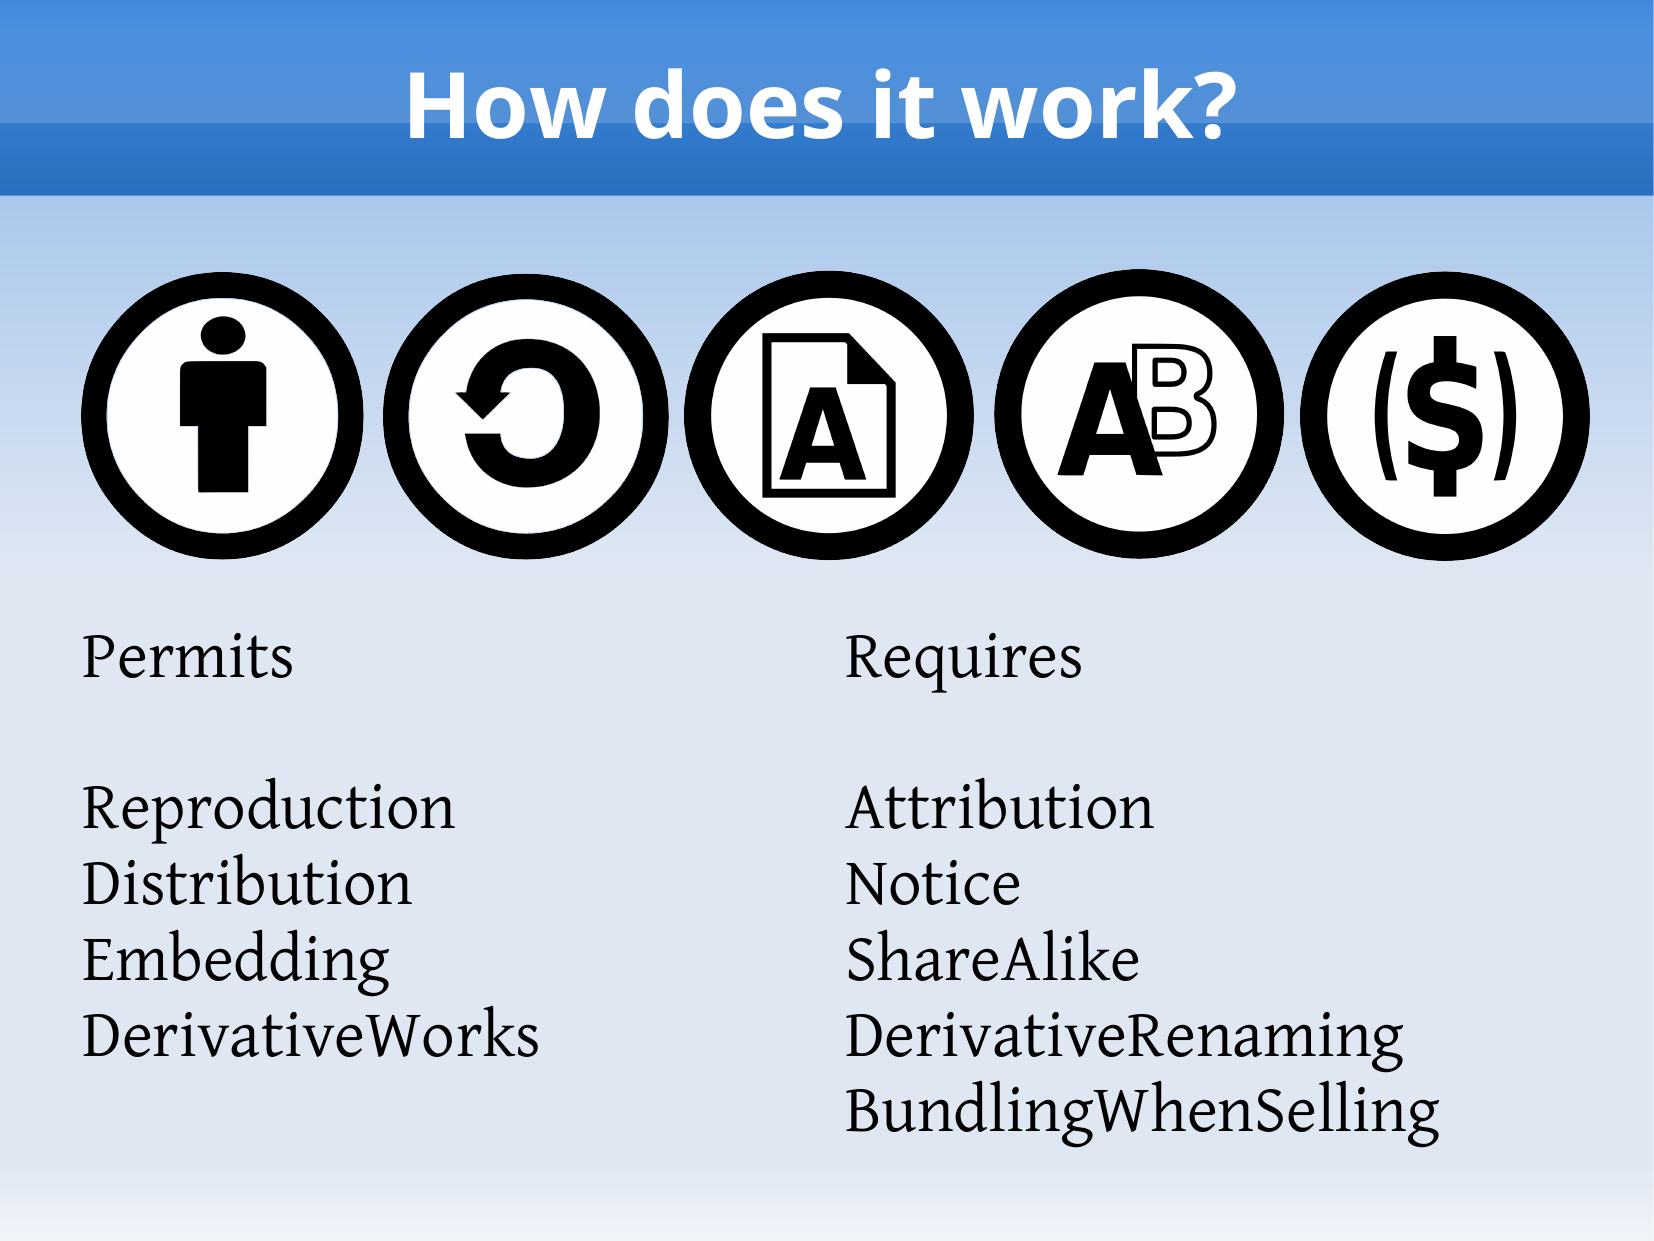

# How does it work?
Permits
Reproduction
Distribution
Embedding
DerivativeWorks
Requires
Attribution
Notice
ShareAlike
DerivativeRenaming
BundlingWhenSelling